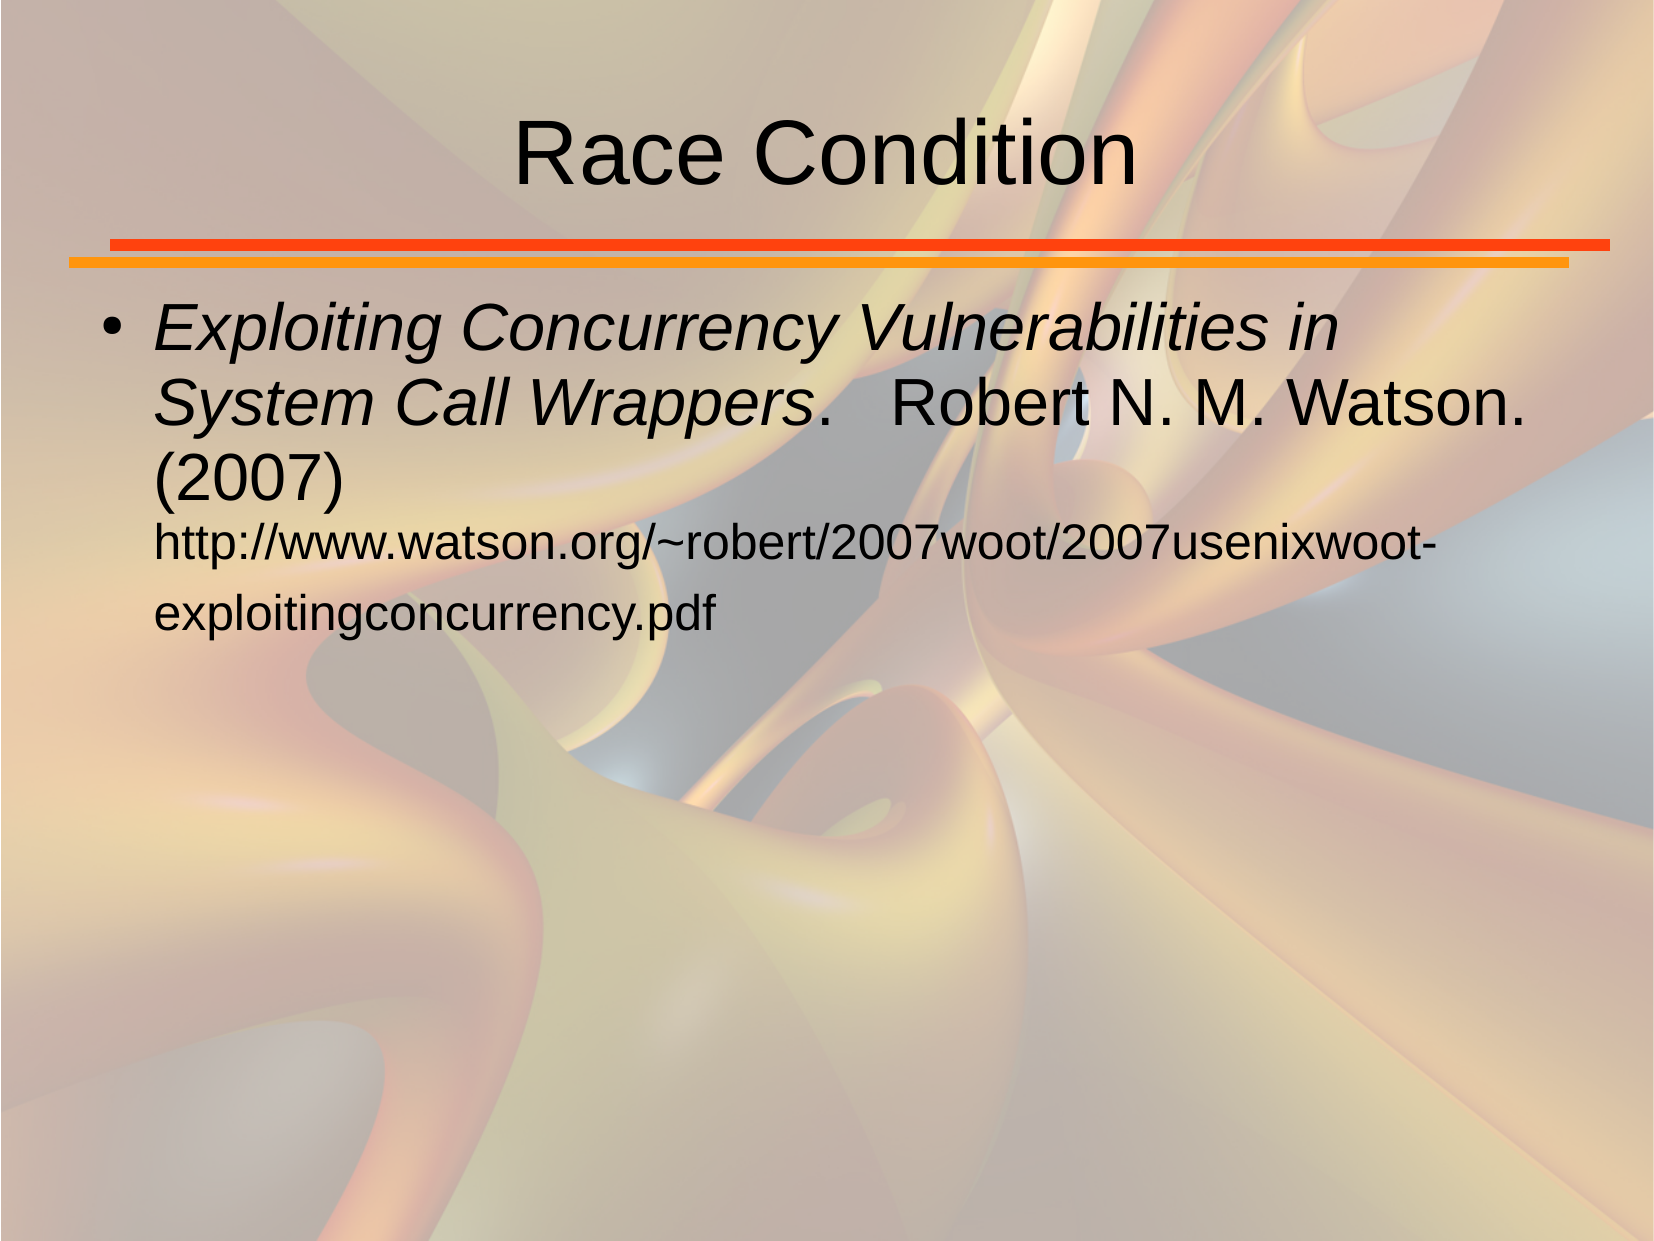

# Race Condition
Exploiting Concurrency Vulnerabilities in System Call Wrappers. Robert N. M. Watson. (2007)
http://www.watson.org/~robert/2007woot/2007usenixwoot-exploitingconcurrency.pdf